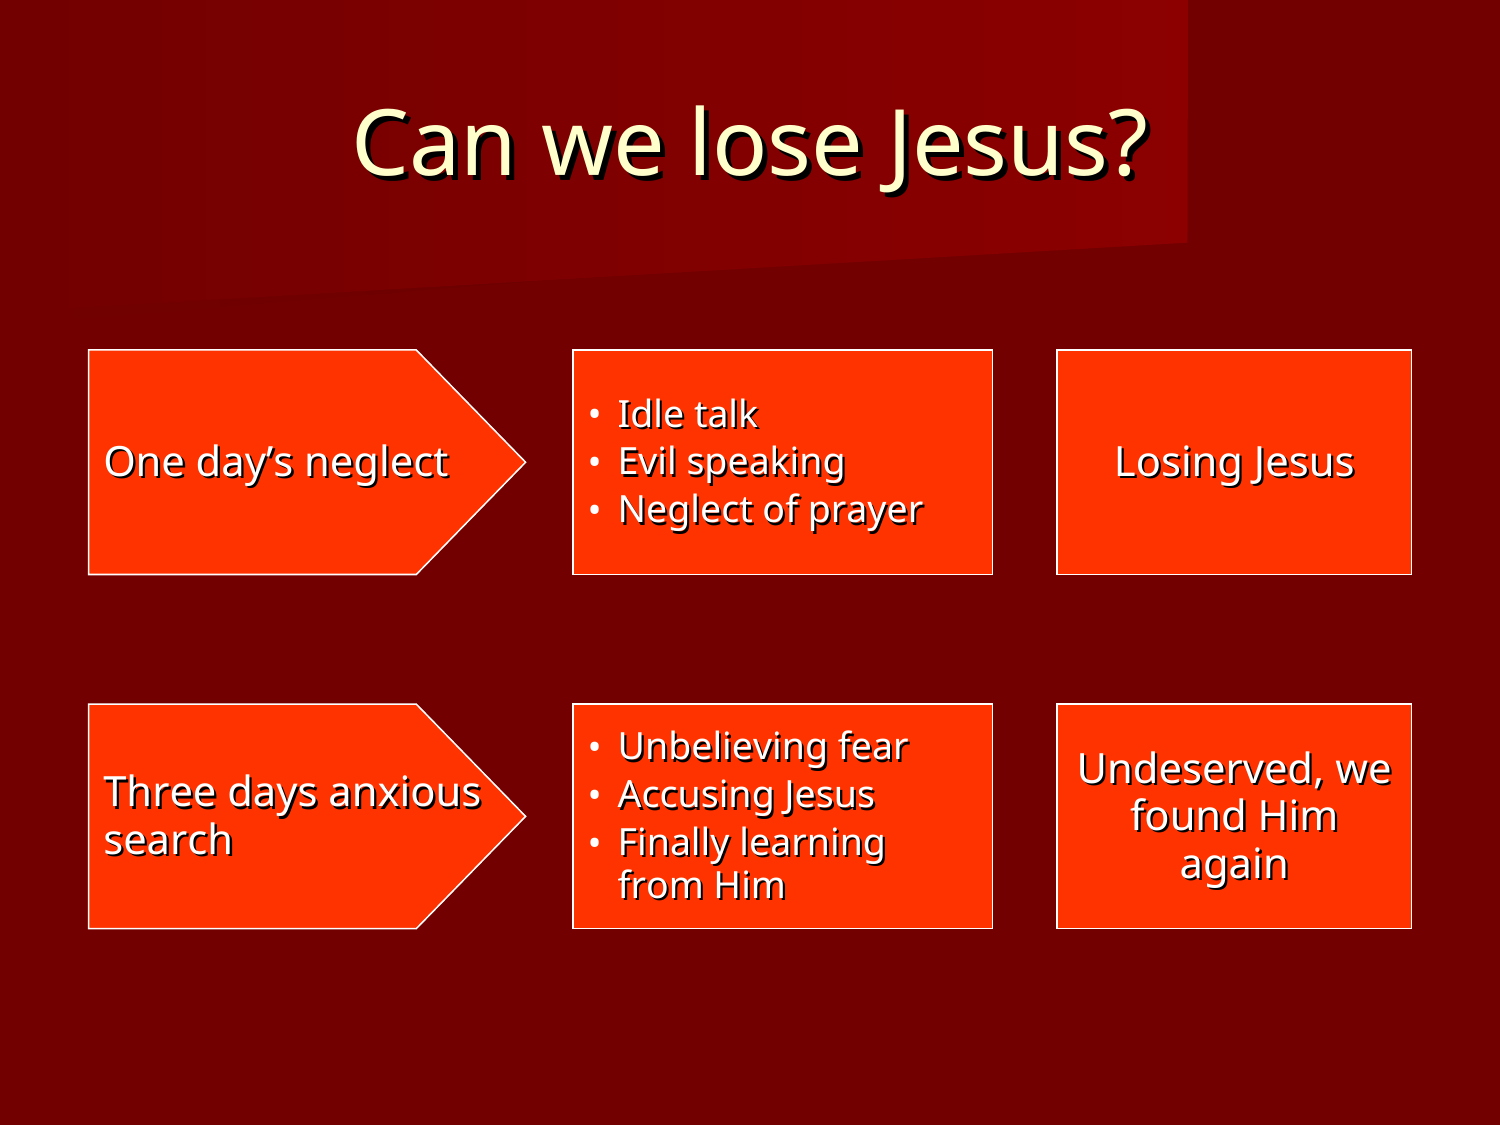

# Can we lose Jesus?
One day’s neglect
Idle talk
Evil speaking
Neglect of prayer
Losing Jesus
Three days anxious search
Unbelieving fear
Accusing Jesus
Finally learning from Him
Undeserved, we found Him again